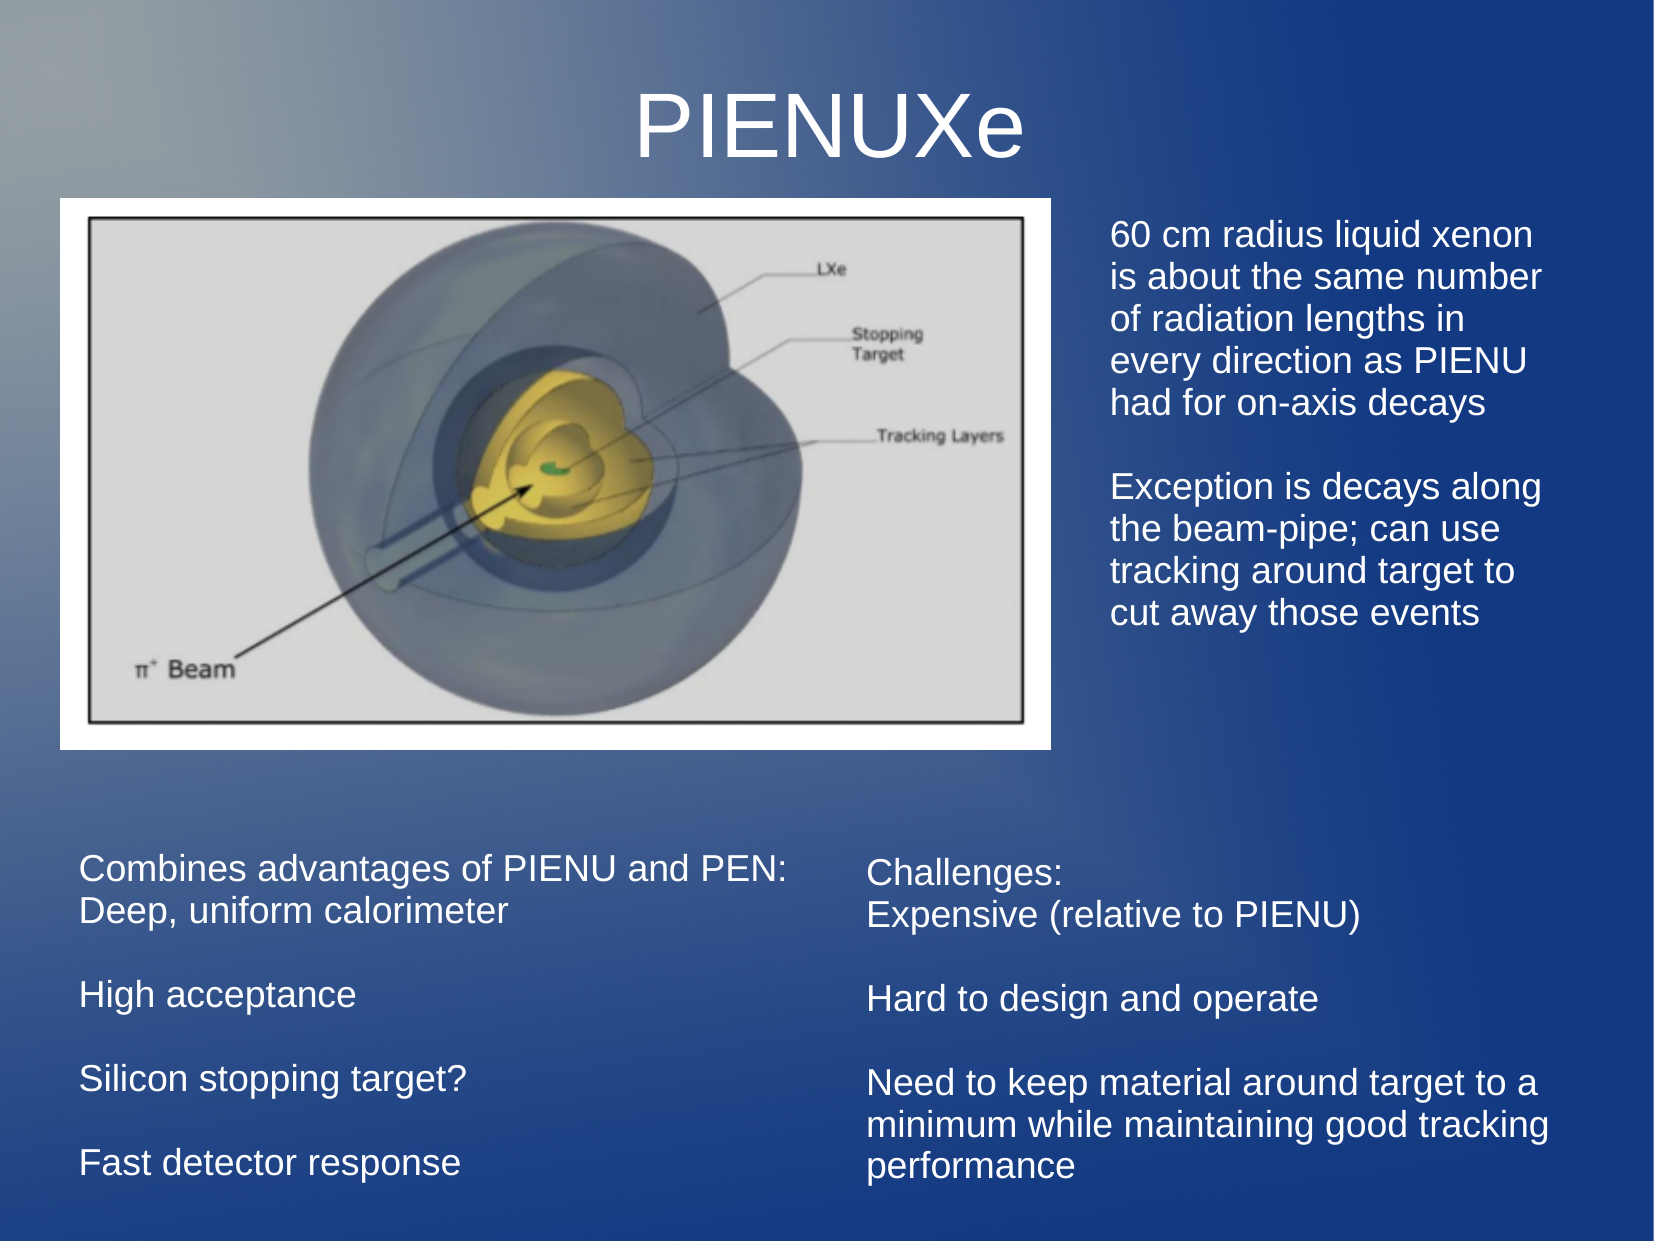

# PIENUXe
60 cm radius liquid xenon is about the same number of radiation lengths in every direction as PIENU had for on-axis decays
Exception is decays along the beam-pipe; can use tracking around target to cut away those events
Combines advantages of PIENU and PEN:
Deep, uniform calorimeter
High acceptance
Silicon stopping target?
Fast detector response
Challenges:
Expensive (relative to PIENU)
Hard to design and operate
Need to keep material around target to a minimum while maintaining good tracking performance